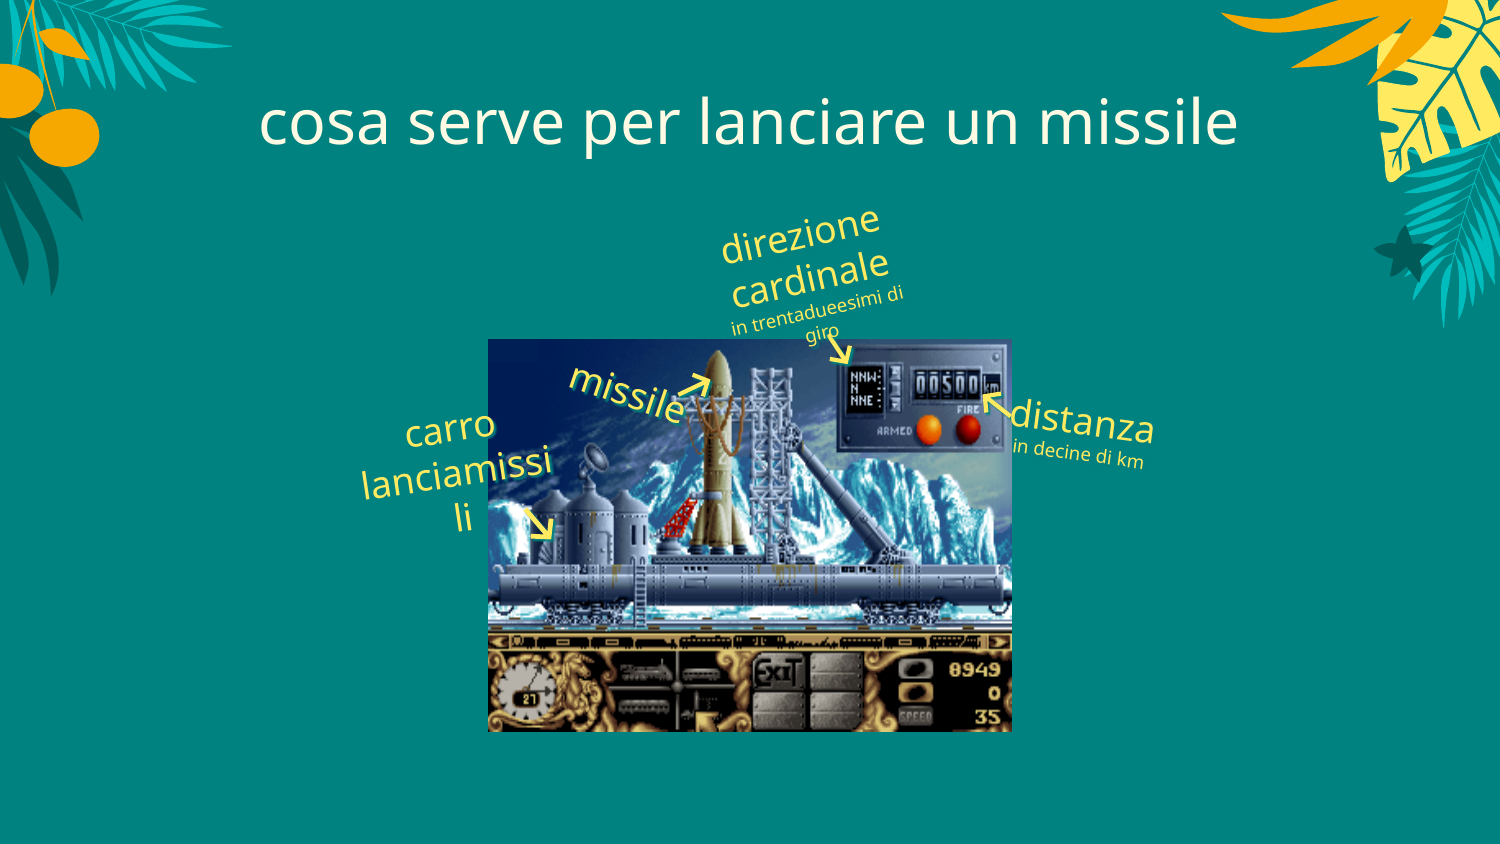

# cosa serve per lanciare un missile
direzione cardinale
in trentadueesimi di giro
missile
distanza
in decine di km
carro lanciamissili